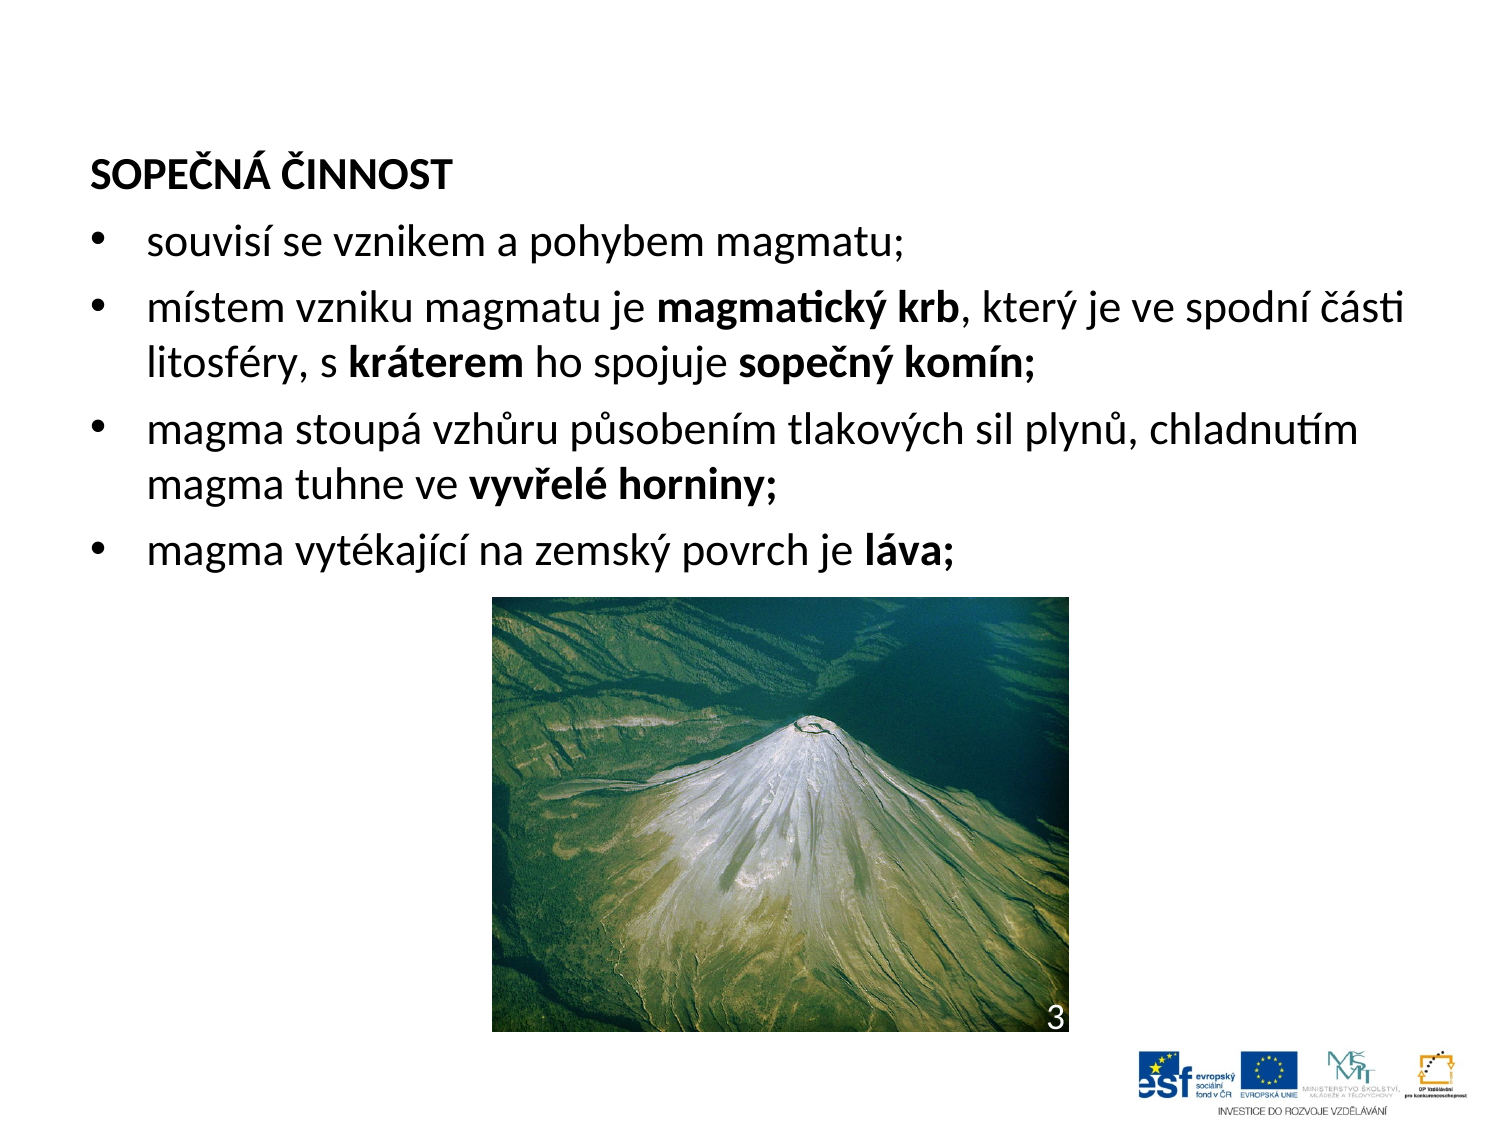

# SOPEČNÁ ČINNOST
souvisí se vznikem a pohybem magmatu;
místem vzniku magmatu je magmatický krb, který je ve spodní části litosféry, s kráterem ho spojuje sopečný komín;
magma stoupá vzhůru působením tlakových sil plynů, chladnutím magma tuhne ve vyvřelé horniny;
magma vytékající na zemský povrch je láva;
3